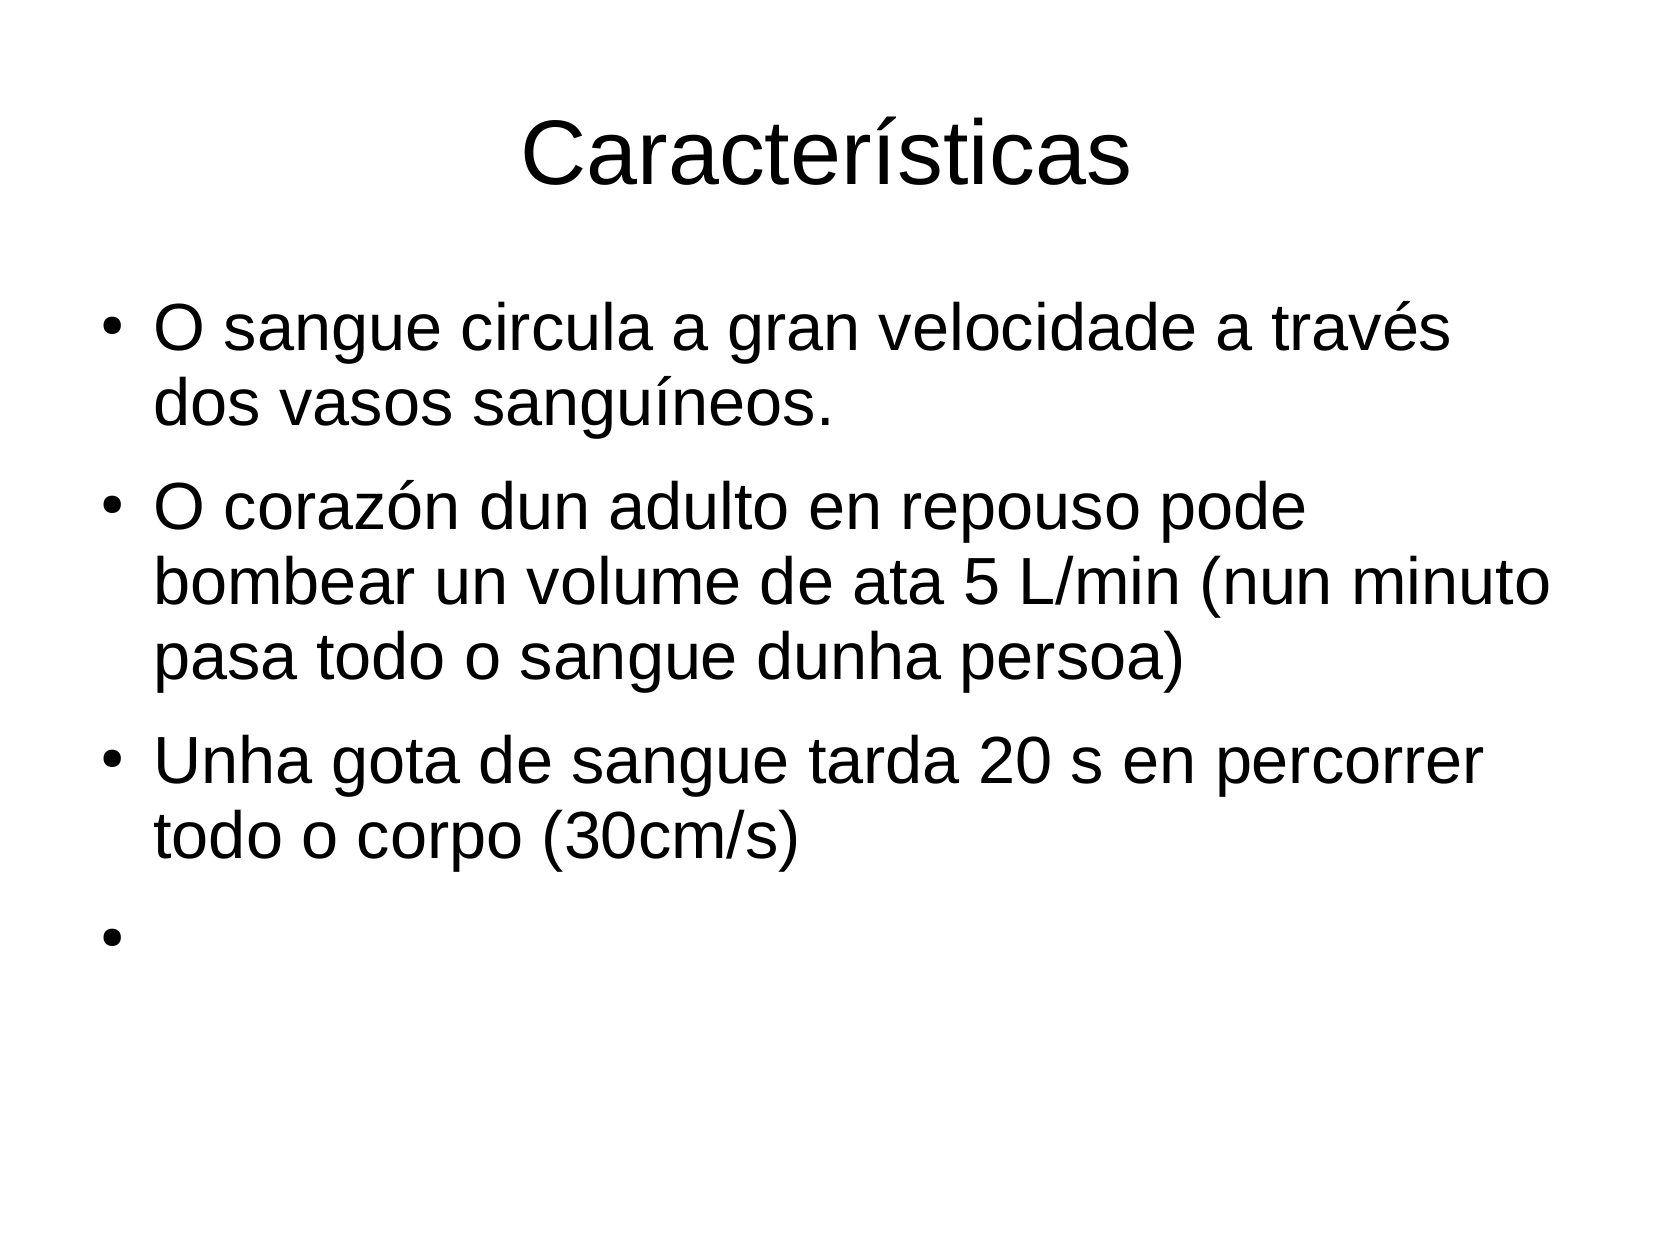

# Características
O sangue circula a gran velocidade a través dos vasos sanguíneos.
O corazón dun adulto en repouso pode bombear un volume de ata 5 L/min (nun minuto pasa todo o sangue dunha persoa)
Unha gota de sangue tarda 20 s en percorrer todo o corpo (30cm/s)